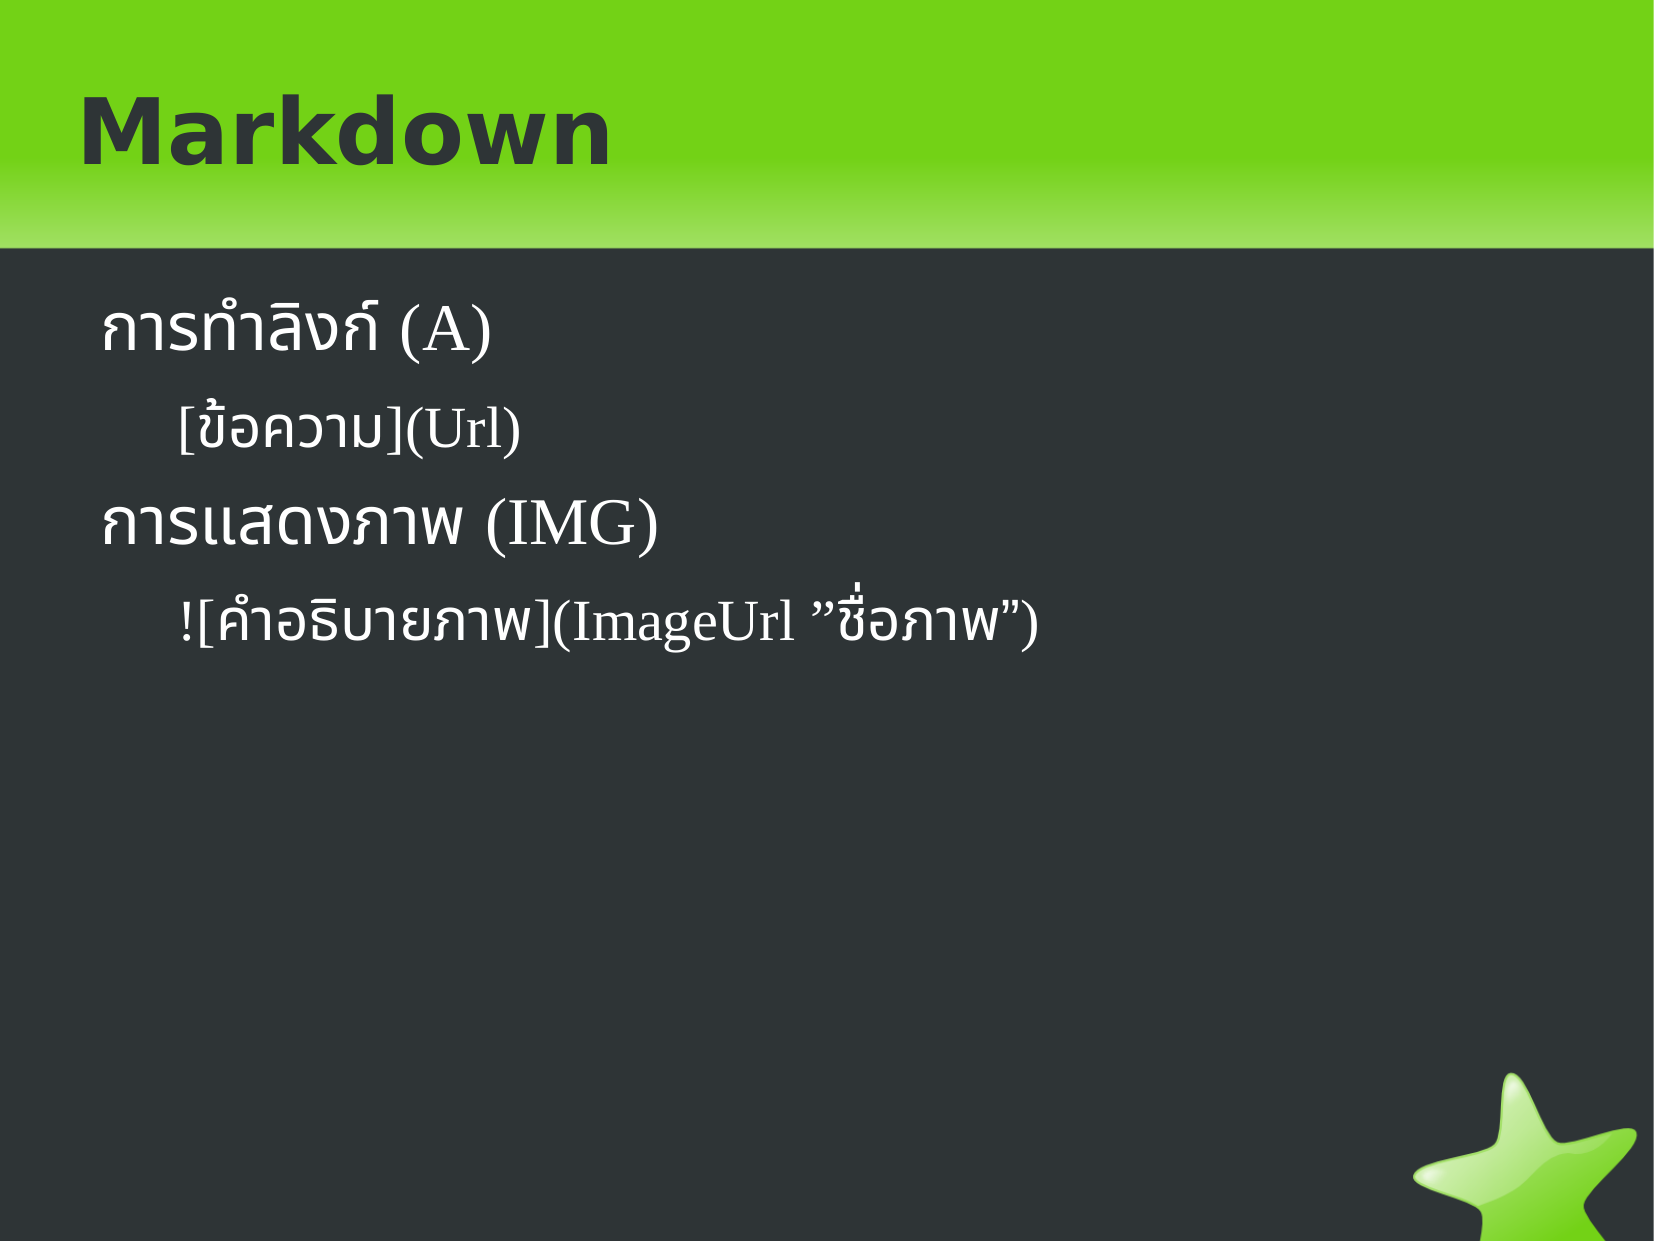

# Markdown
การทำลิงก์ (A)
[ข้อความ](Url)
การแสดงภาพ (IMG)